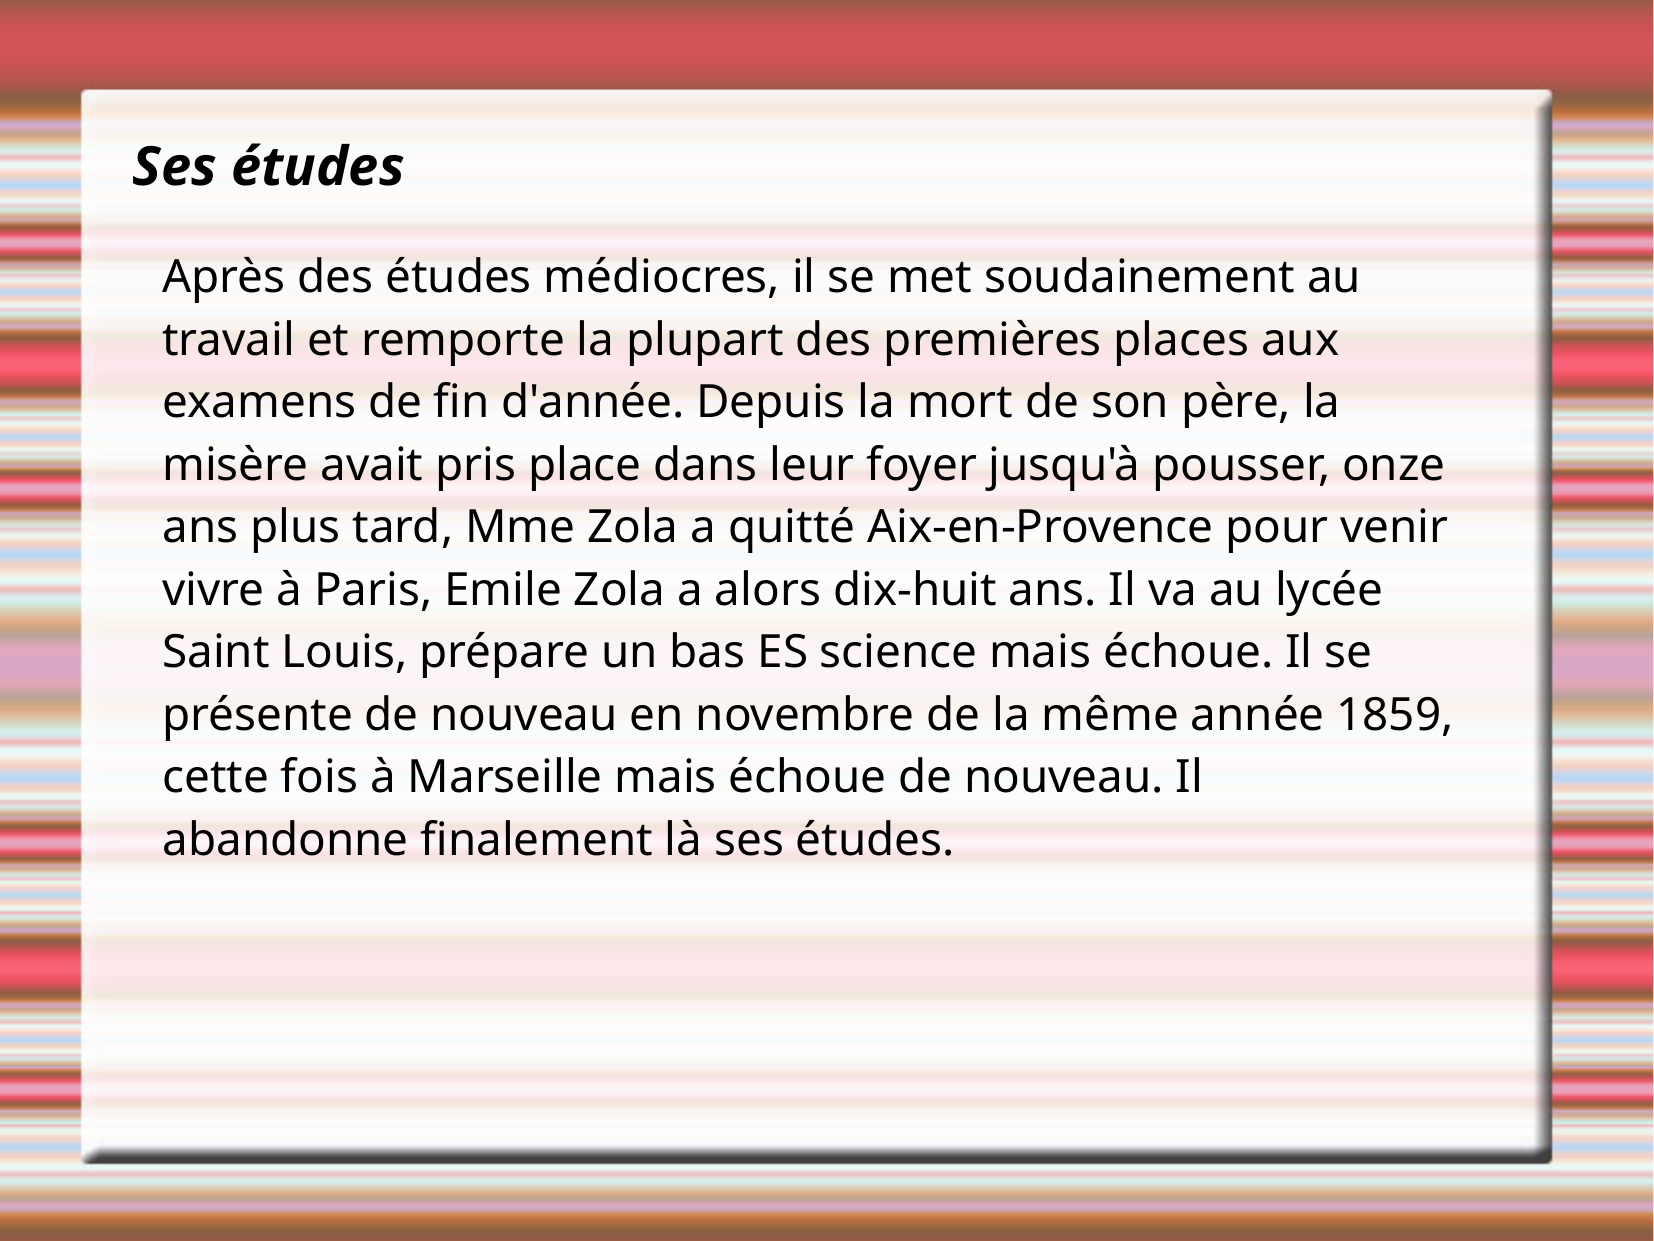

Ses études
Après des études médiocres, il se met soudainement au travail et remporte la plupart des premières places aux examens de fin d'année. Depuis la mort de son père, la misère avait pris place dans leur foyer jusqu'à pousser, onze ans plus tard, Mme Zola a quitté Aix-en-Provence pour venir vivre à Paris, Emile Zola a alors dix-huit ans. Il va au lycée Saint Louis, prépare un bas ES science mais échoue. Il se présente de nouveau en novembre de la même année 1859, cette fois à Marseille mais échoue de nouveau. Il abandonne finalement là ses études.